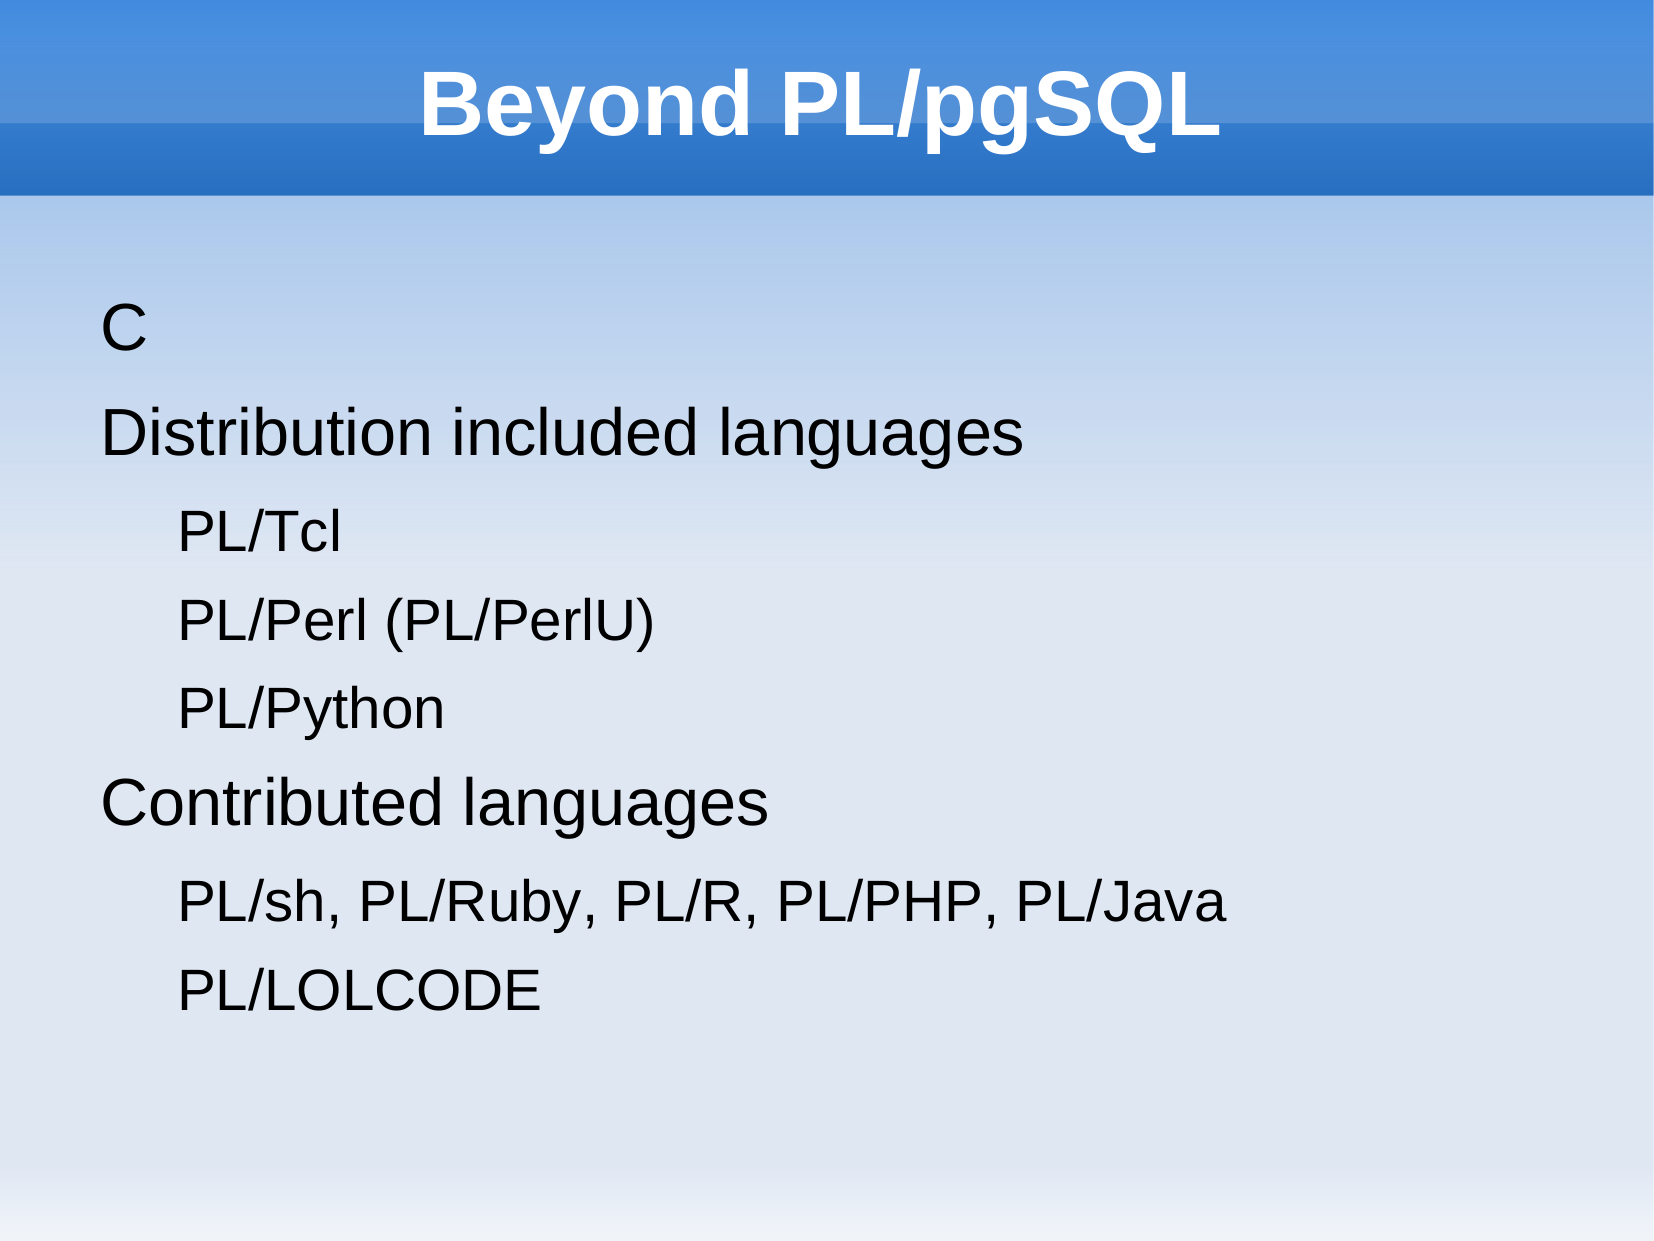

# Beyond PL/pgSQL
C
Distribution included languages
PL/Tcl
PL/Perl (PL/PerlU)
PL/Python
Contributed languages
PL/sh, PL/Ruby, PL/R, PL/PHP, PL/Java
PL/LOLCODE